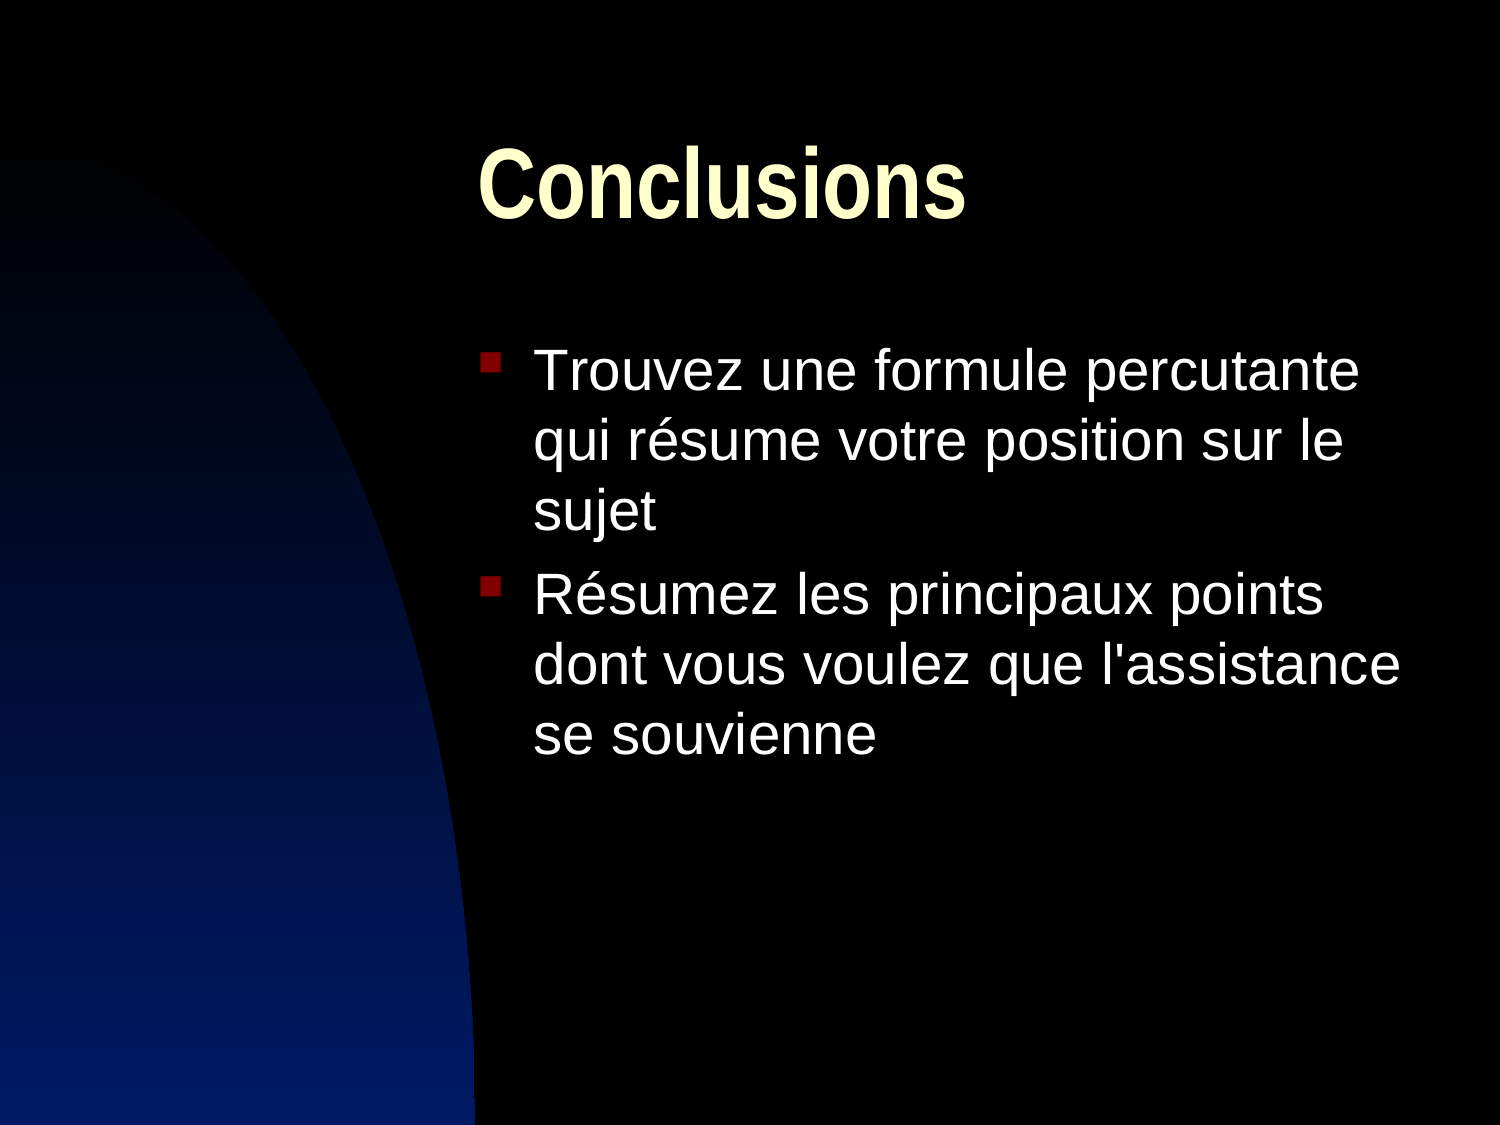

# Conclusions
Trouvez une formule percutante qui résume votre position sur le sujet
Résumez les principaux points dont vous voulez que l'assistance se souvienne